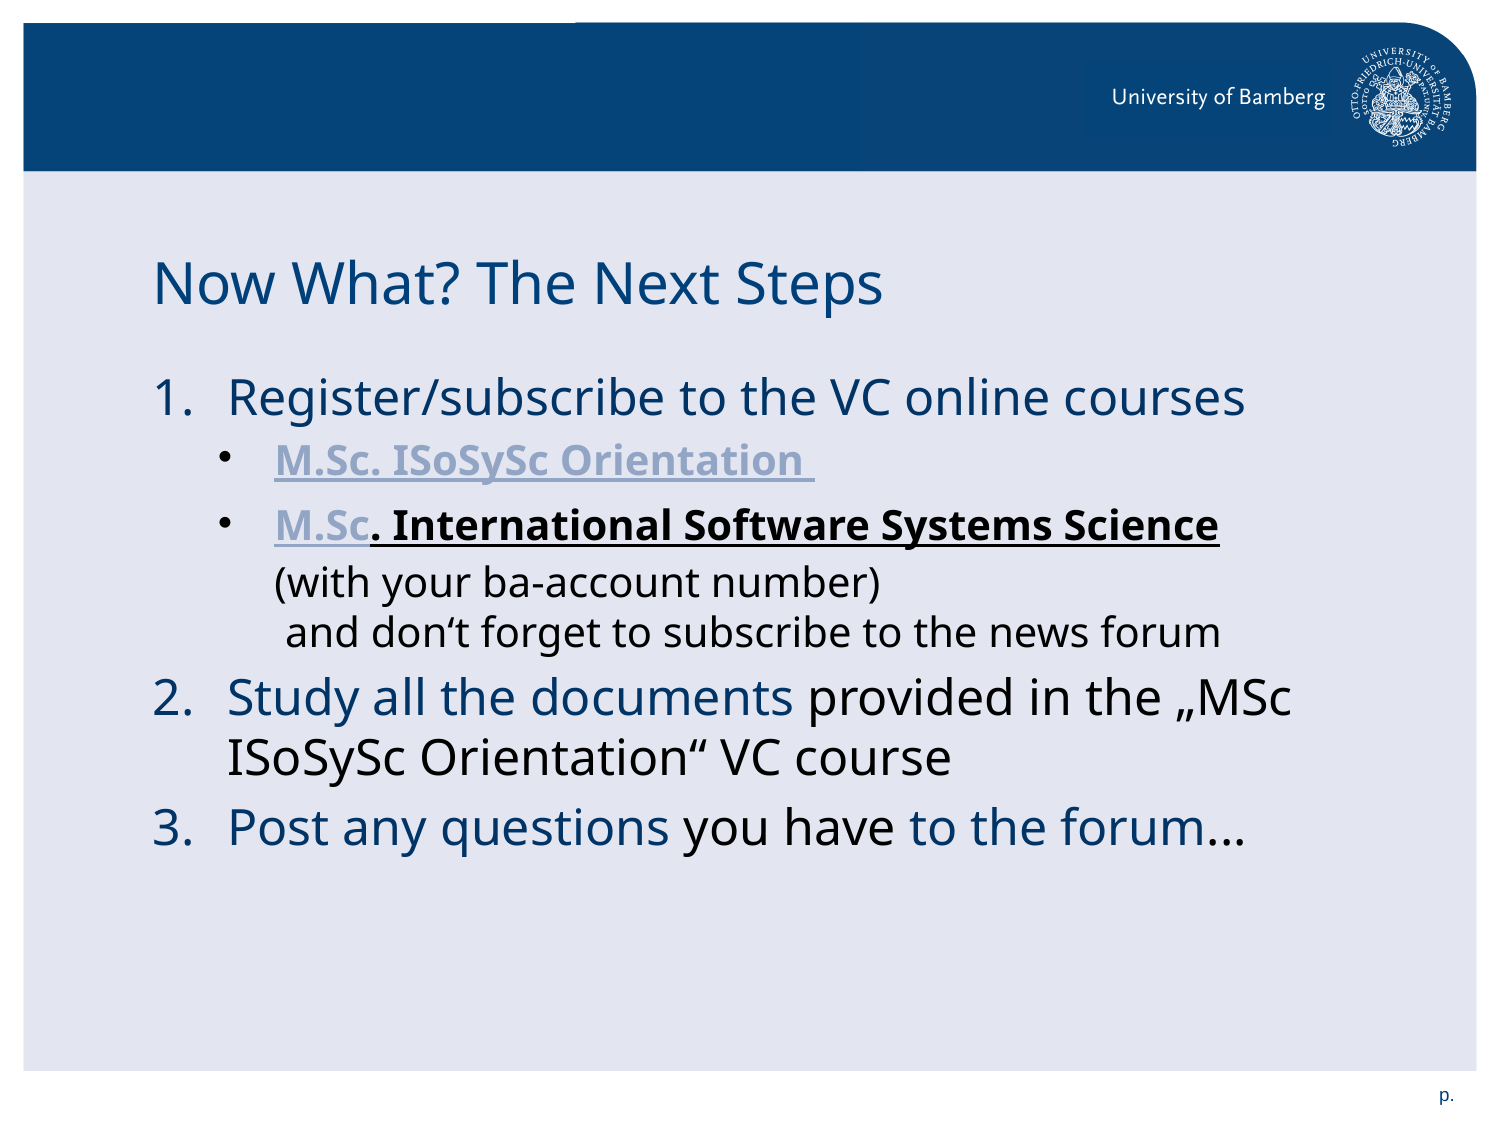

# Now What? The Next Steps
Register/subscribe to the VC online courses
M.Sc. ISoSySc Orientation
M.Sc. International Software Systems Science
(with your ba-account number)
 and don‘t forget to subscribe to the news forum
Study all the documents provided in the „MSc ISoSySc Orientation“ VC course
Post any questions you have to the forum...